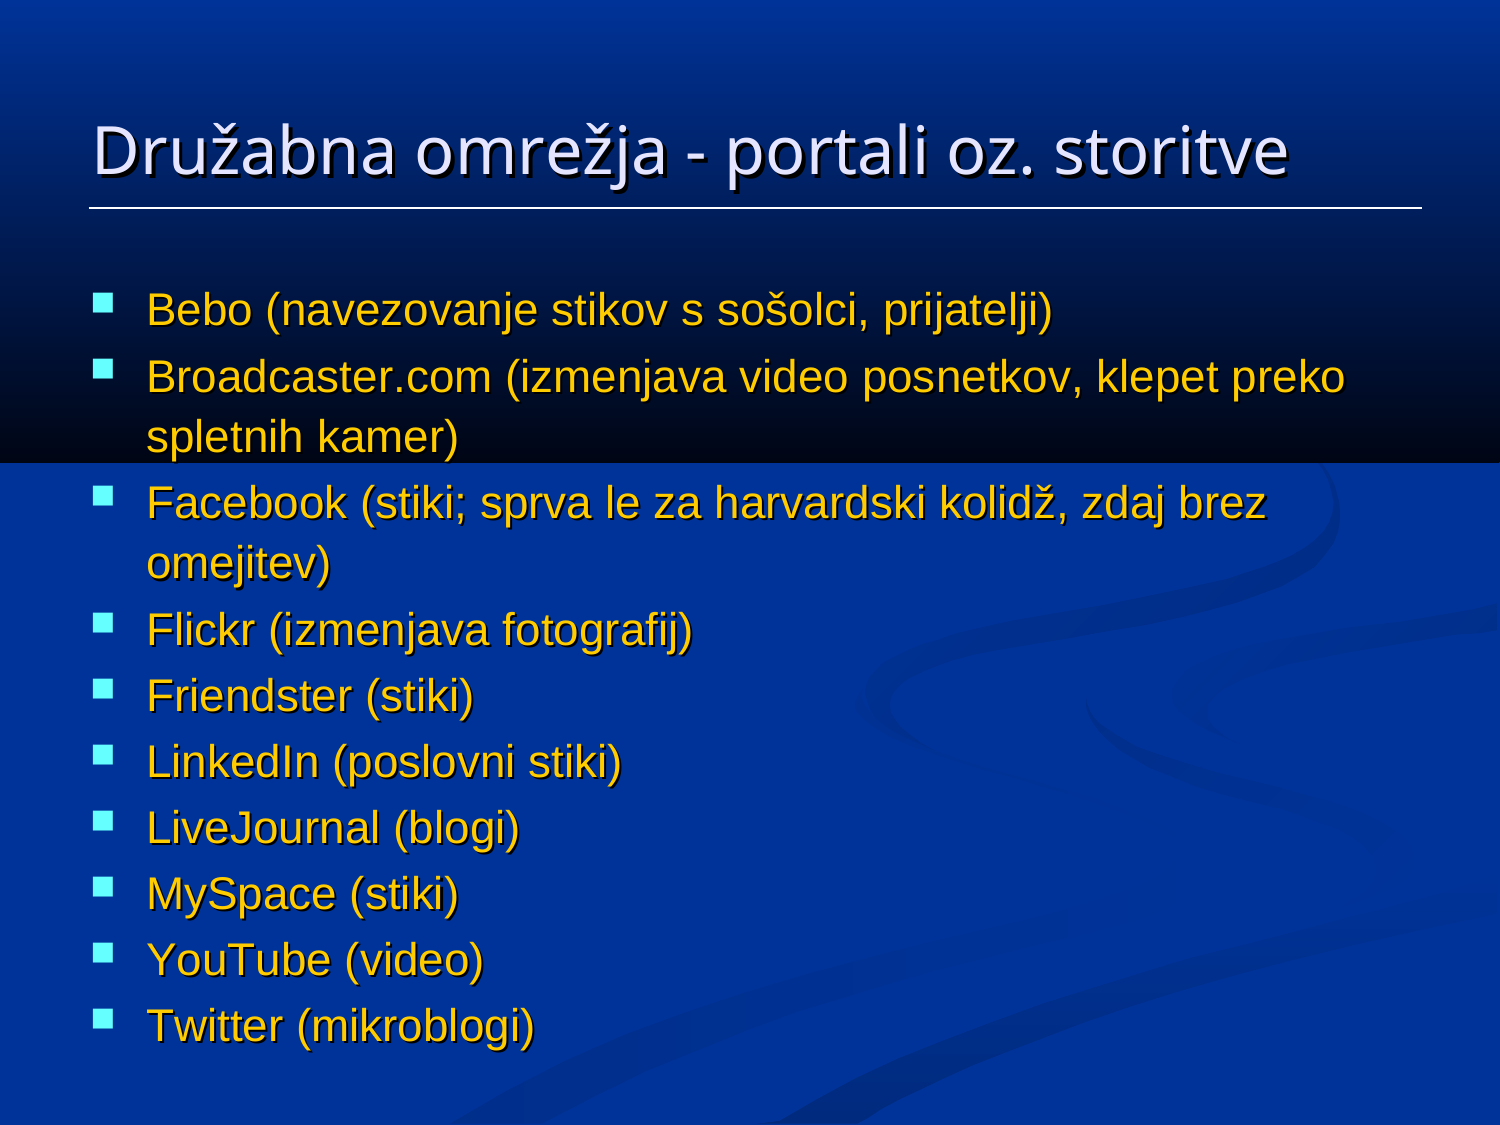

Družabna omrežja - portali oz. storitve
# Bebo (navezovanje stikov s sošolci, prijatelji)
Broadcaster.com (izmenjava video posnetkov, klepet preko spletnih kamer)
Facebook (stiki; sprva le za harvardski kolidž, zdaj brez omejitev)
Flickr (izmenjava fotografij)
Friendster (stiki)
LinkedIn (poslovni stiki)
LiveJournal (blogi)
MySpace (stiki)
YouTube (video)
Twitter (mikroblogi)